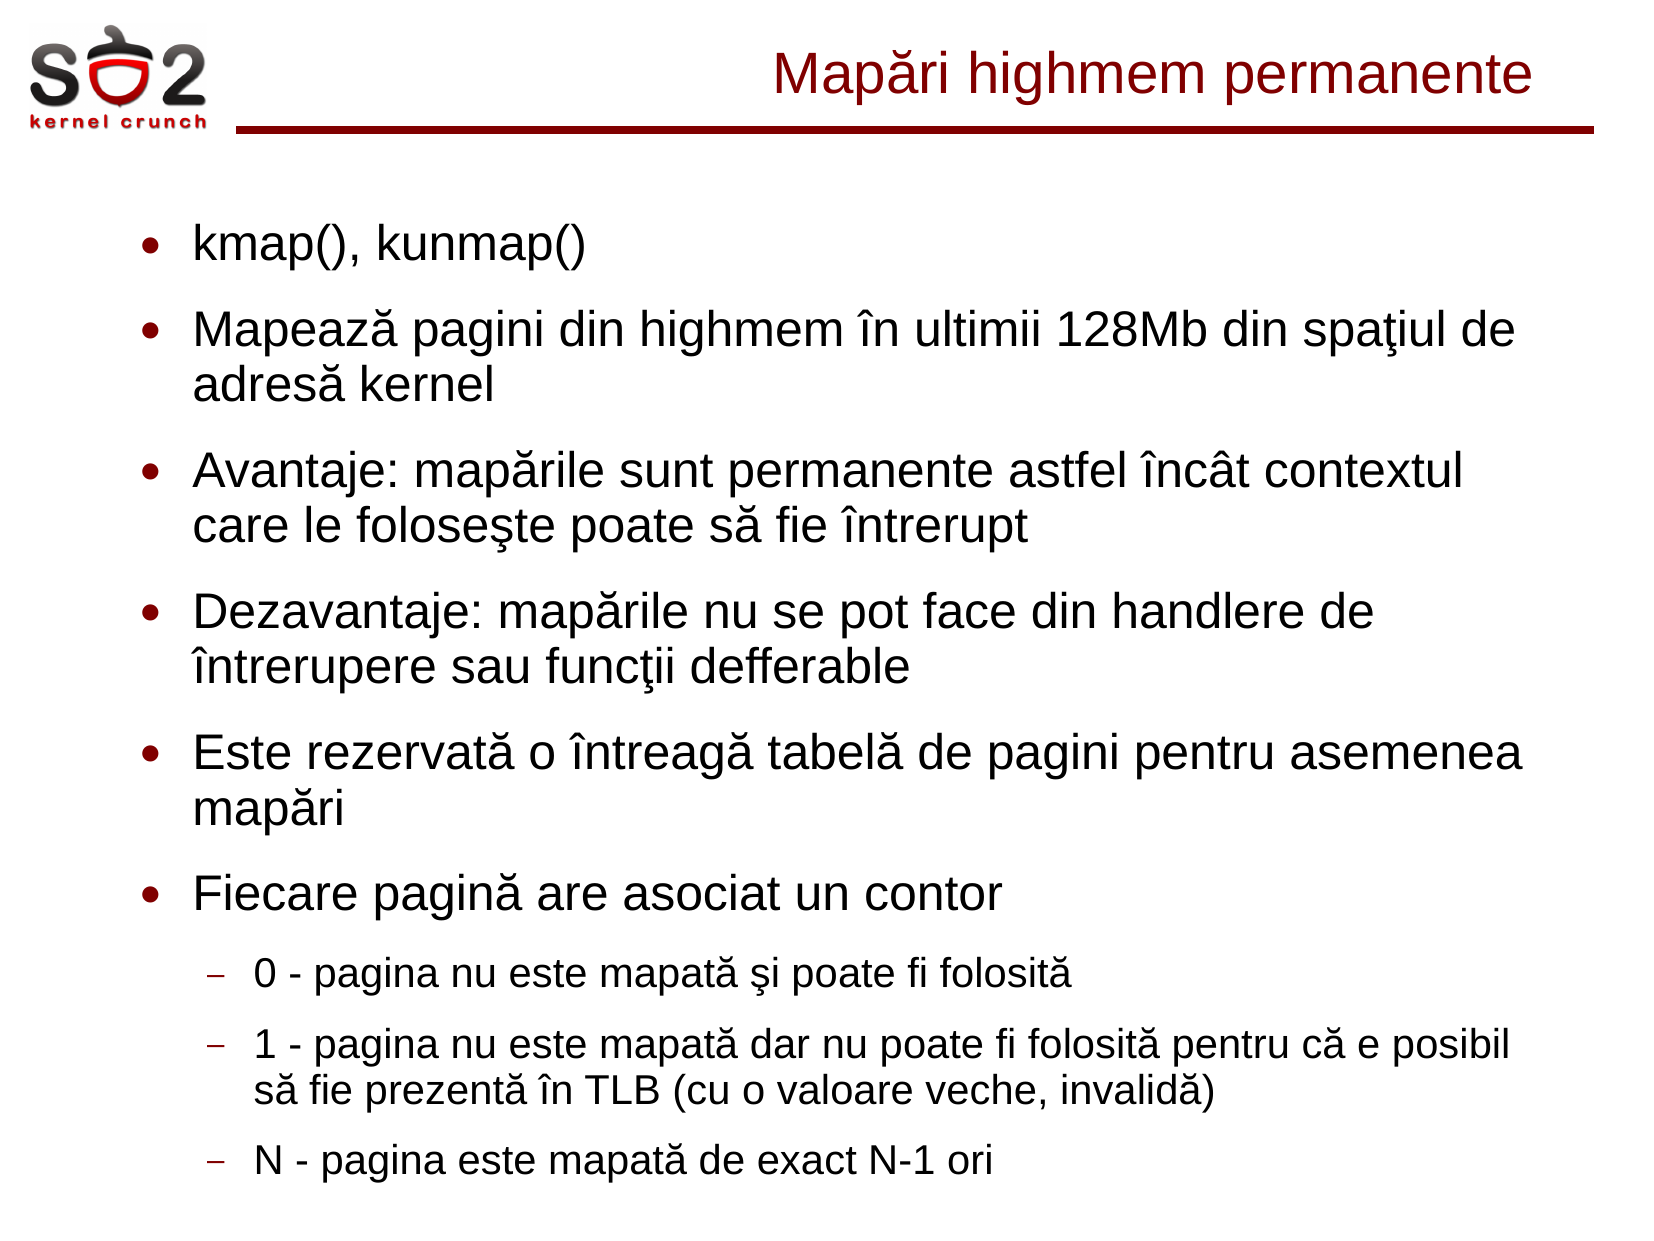

# Mapări highmem permanente
kmap(), kunmap()
Mapează pagini din highmem în ultimii 128Mb din spaţiul de adresă kernel
Avantaje: mapările sunt permanente astfel încât contextul care le foloseşte poate să fie întrerupt
Dezavantaje: mapările nu se pot face din handlere de întrerupere sau funcţii defferable
Este rezervată o întreagă tabelă de pagini pentru asemenea mapări
Fiecare pagină are asociat un contor
0 - pagina nu este mapată şi poate fi folosită
1 - pagina nu este mapată dar nu poate fi folosită pentru că e posibil să fie prezentă în TLB (cu o valoare veche, invalidă)
N - pagina este mapată de exact N-1 ori